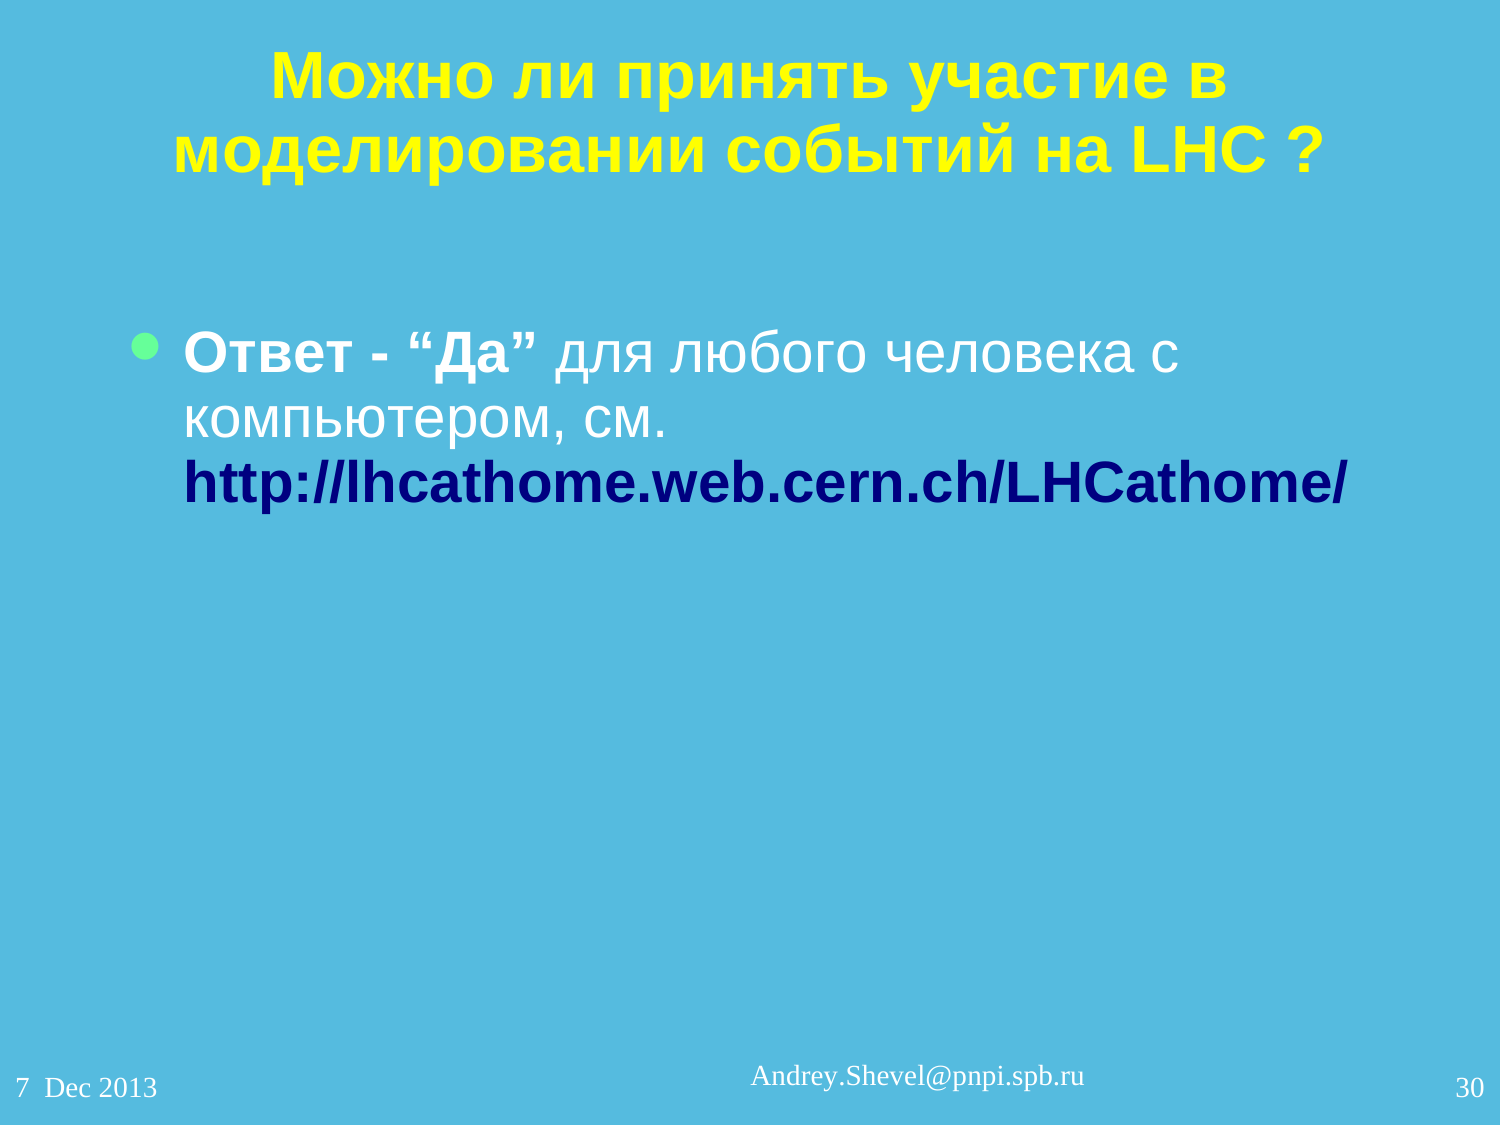

# Можно ли принять участие в моделировании событий на LHC ?
Ответ - “Да” для любого человека с компьютером, см. http://lhcathome.web.cern.ch/LHCathome/
30